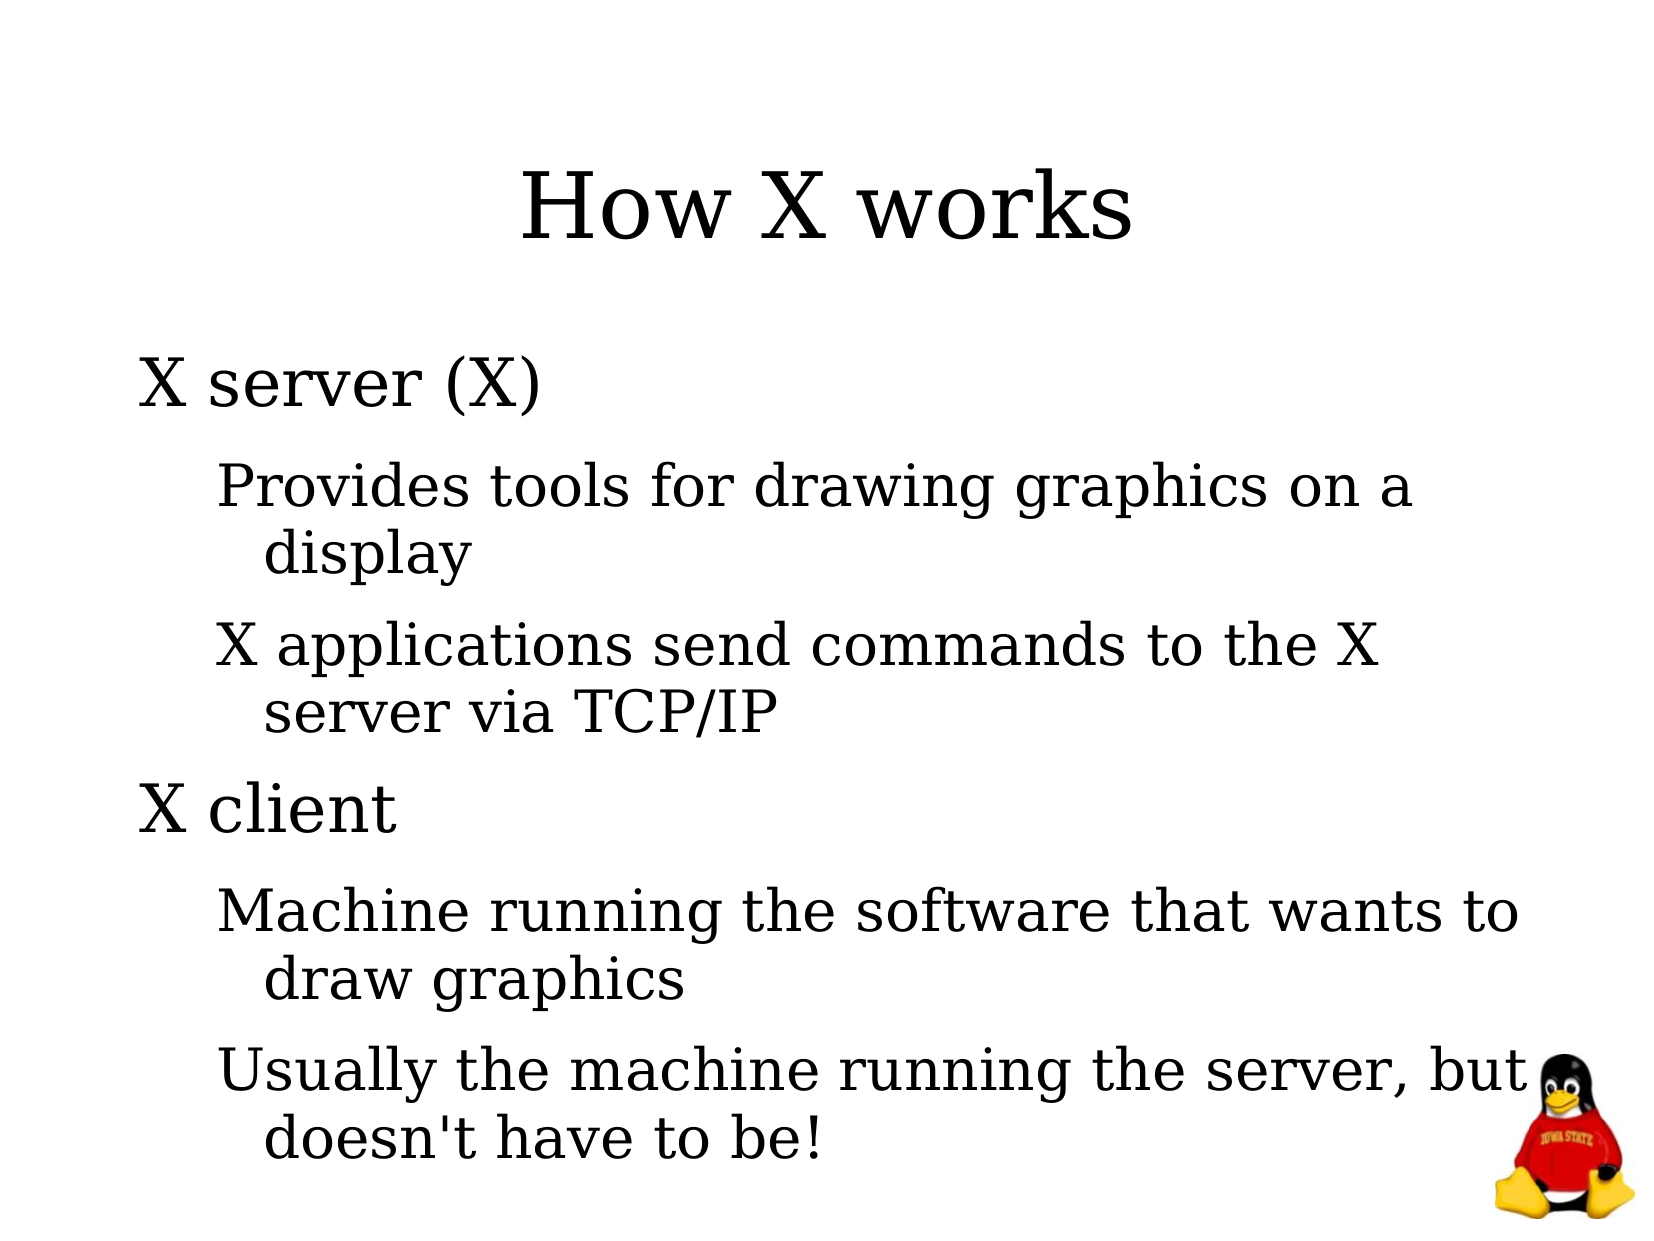

# How X works
X server (X)
Provides tools for drawing graphics on a display
X applications send commands to the X server via TCP/IP
X client
Machine running the software that wants to draw graphics
Usually the machine running the server, but doesn't have to be!